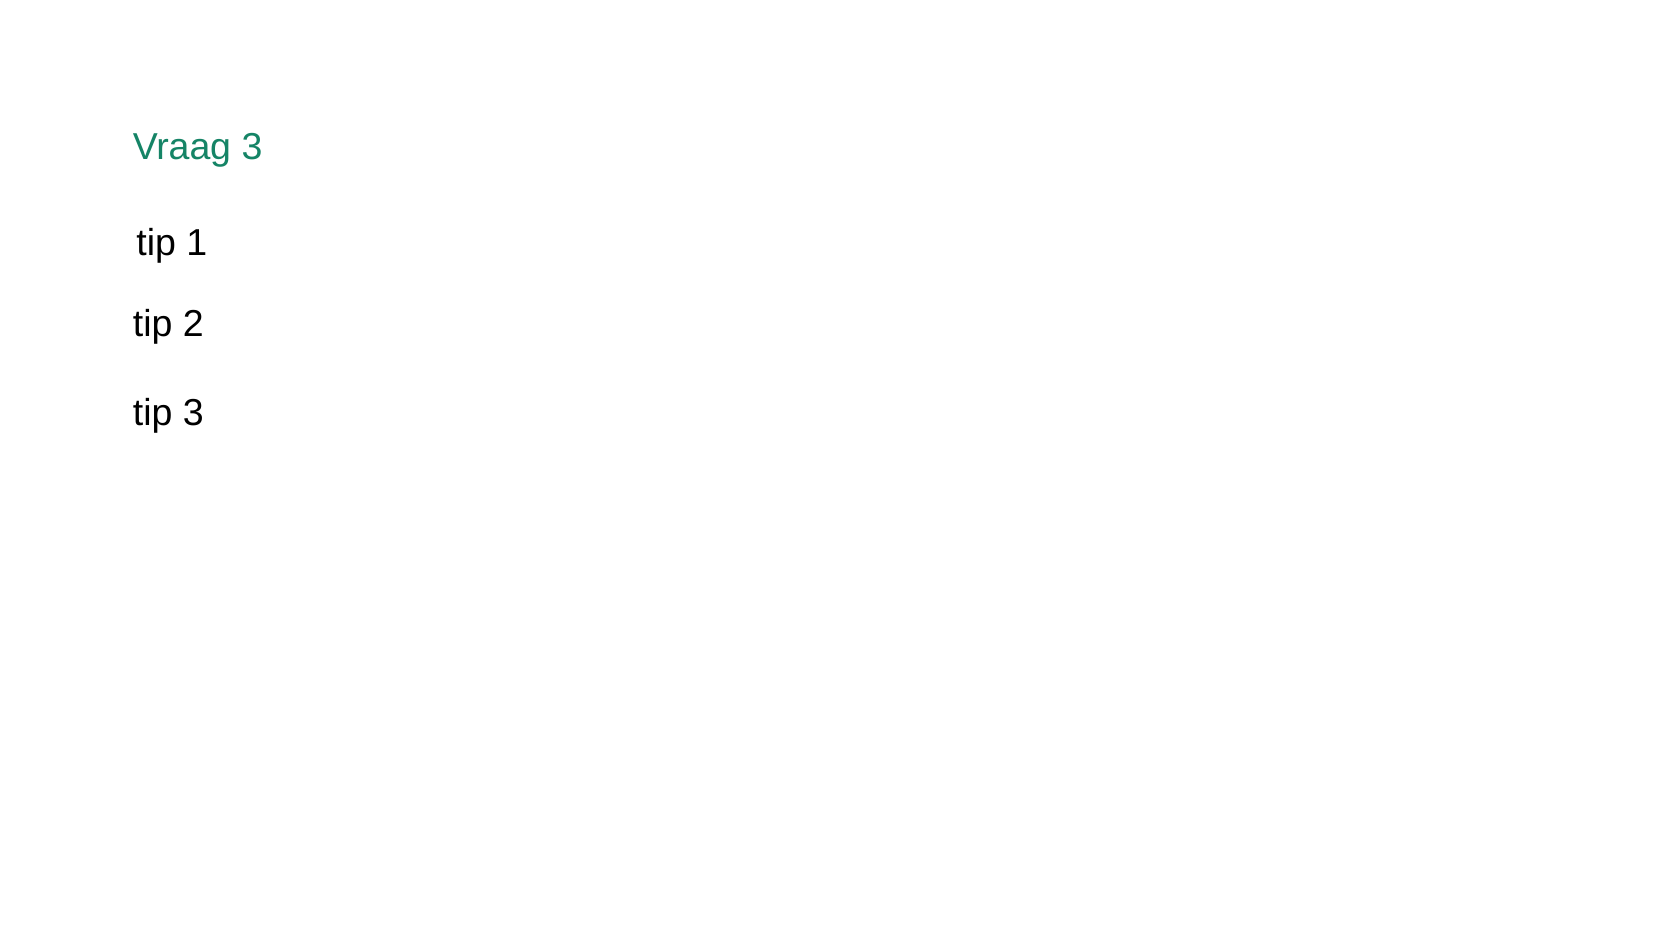

Vraag 3
tip 1
tip 2
tip 3